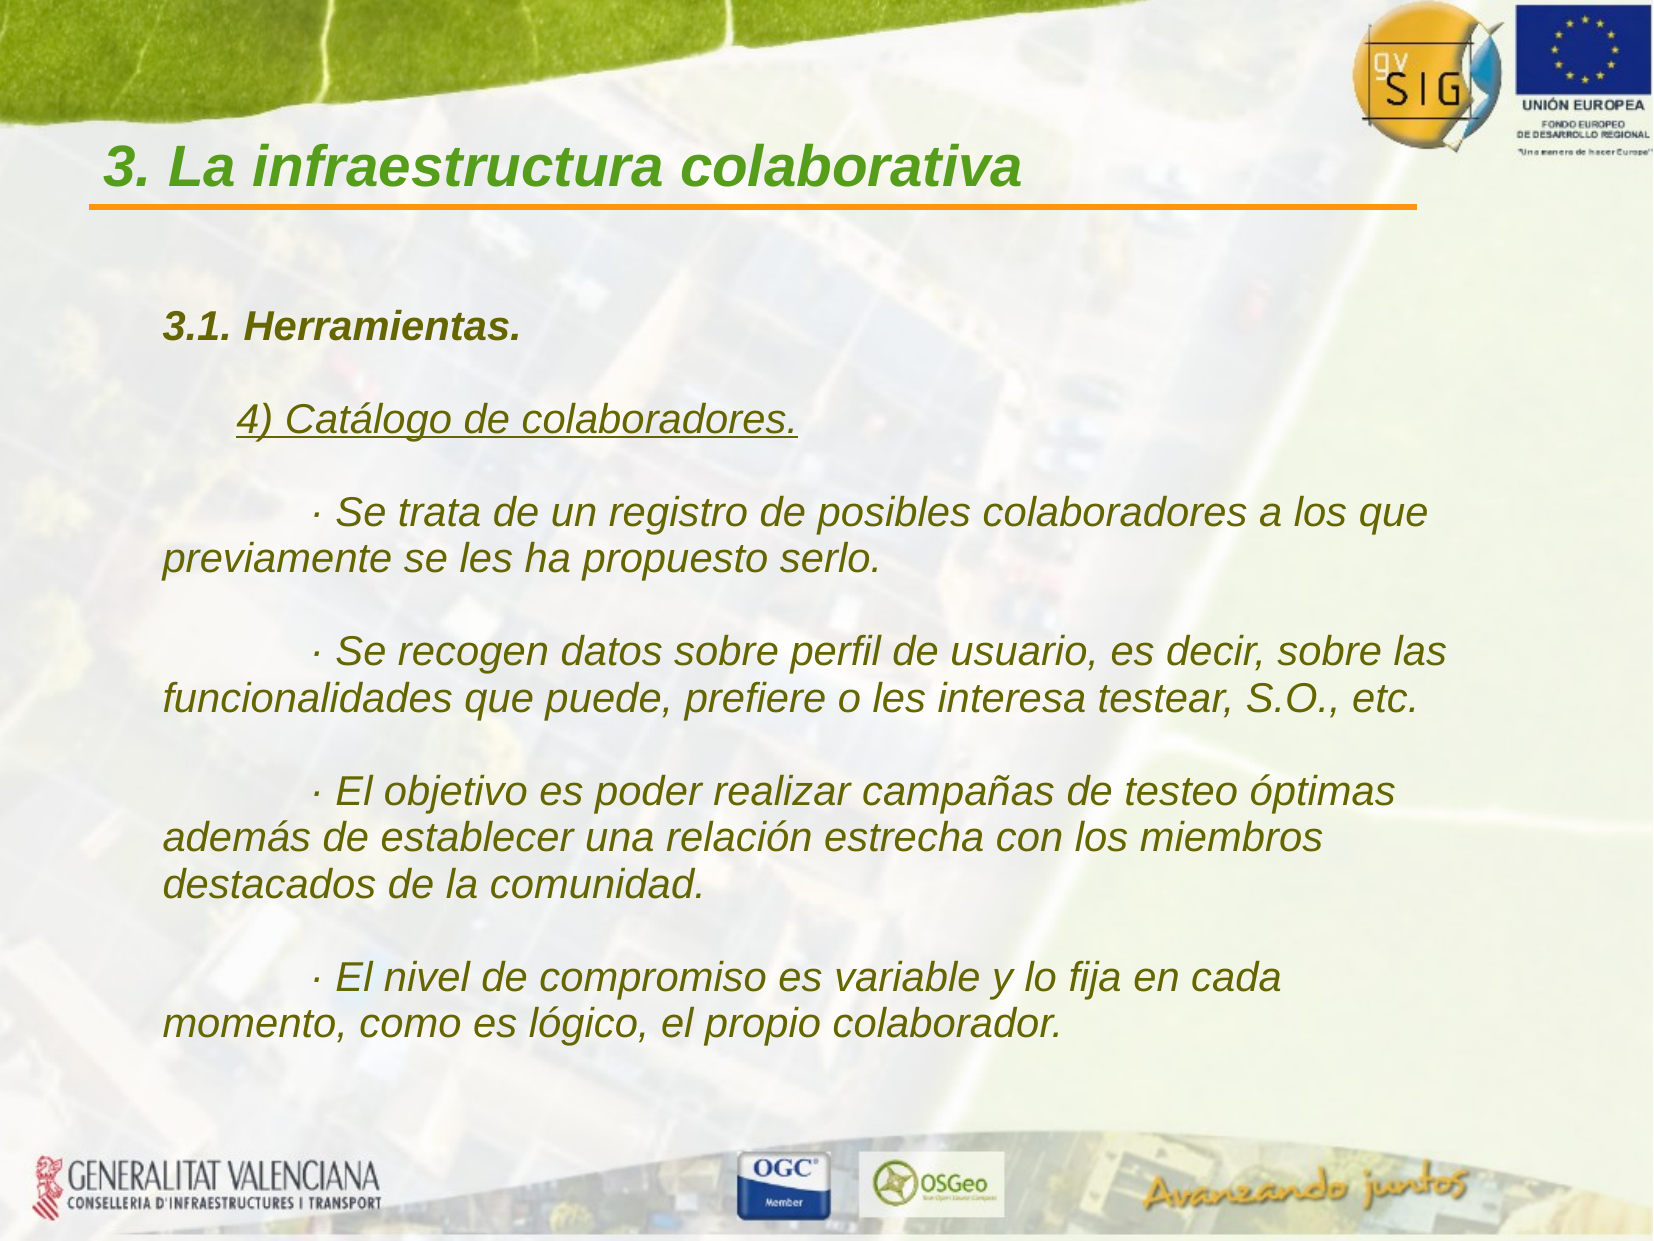

3. La infraestructura colaborativa
3.1. Herramientas.
	4) Catálogo de colaboradores.
		· Se trata de un registro de posibles colaboradores a los que previamente se les ha propuesto serlo.
		· Se recogen datos sobre perfil de usuario, es decir, sobre las funcionalidades que puede, prefiere o les interesa testear, S.O., etc.
		· El objetivo es poder realizar campañas de testeo óptimas además de establecer una relación estrecha con los miembros destacados de la comunidad.
		· El nivel de compromiso es variable y lo fija en cada momento, como es lógico, el propio colaborador.